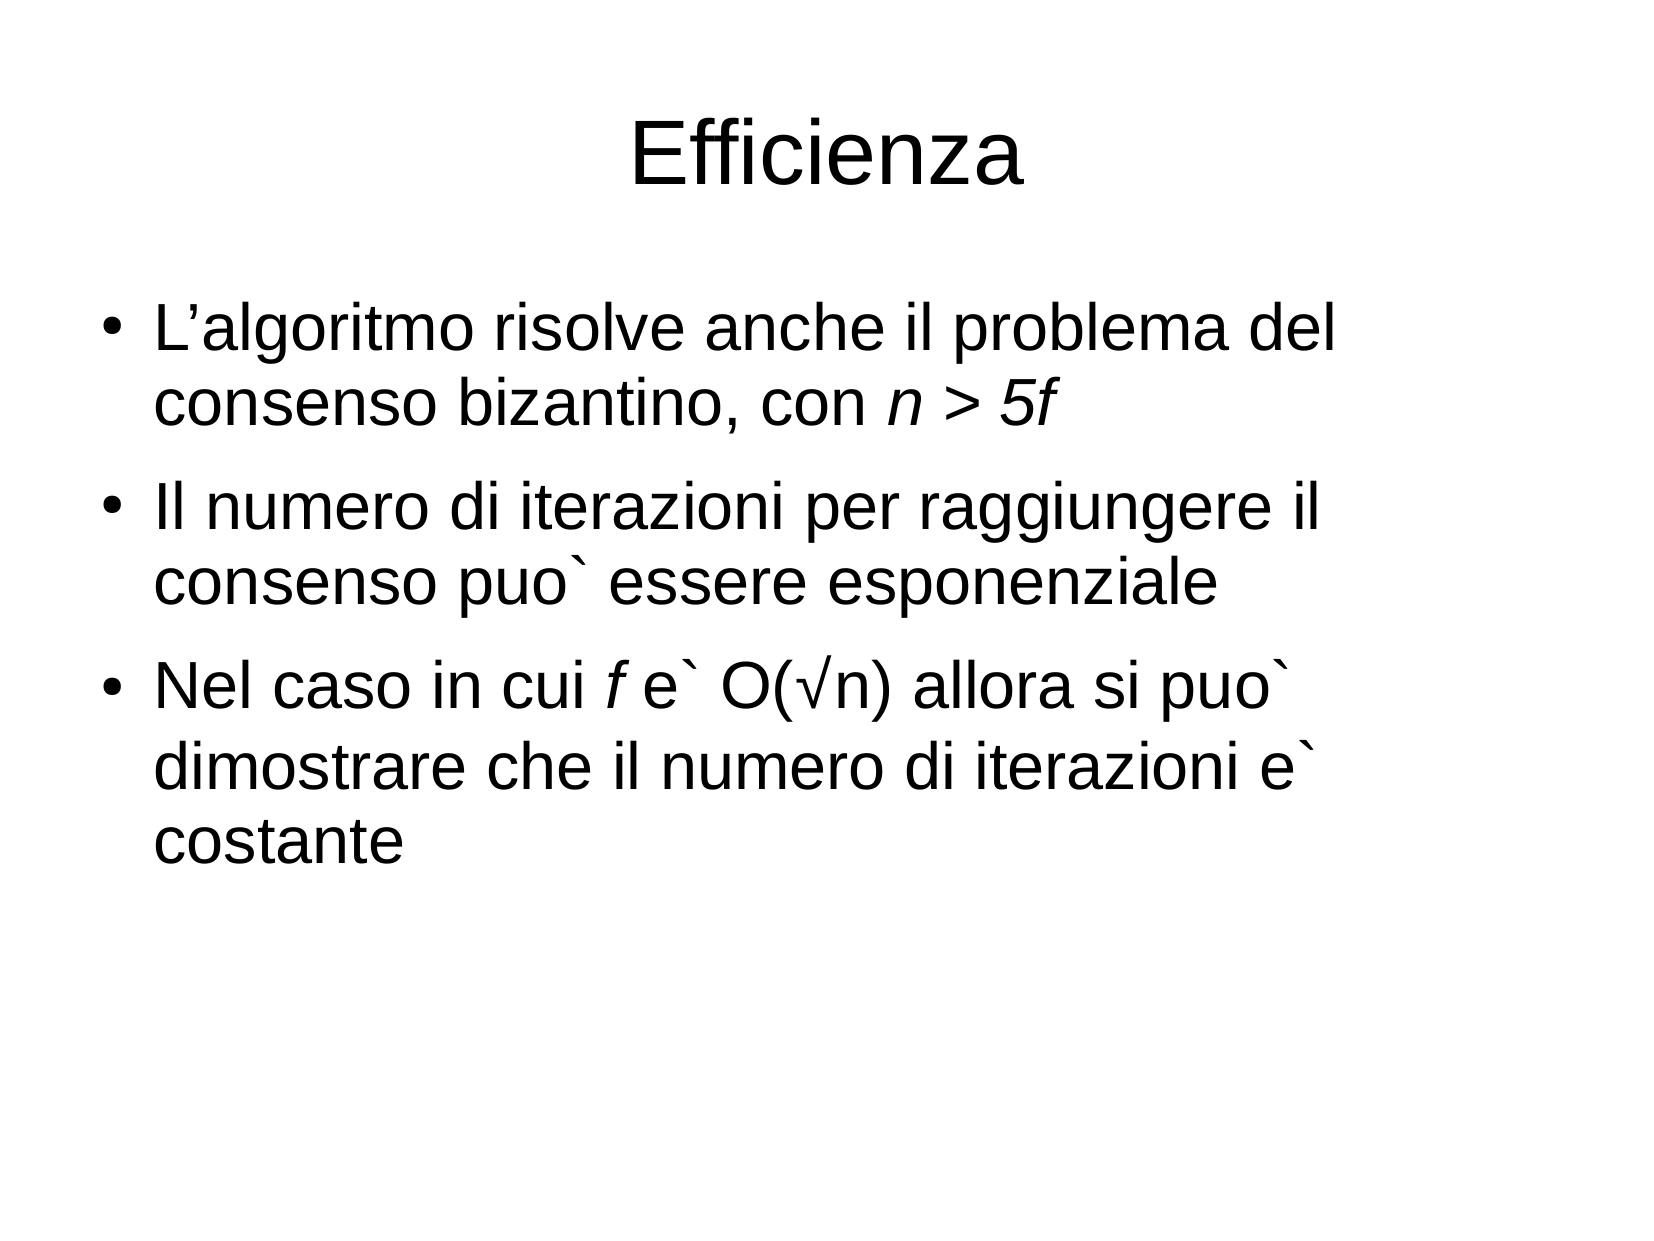

# Efficienza
L’algoritmo risolve anche il problema del consenso bizantino, con n > 5f
Il numero di iterazioni per raggiungere il consenso puo` essere esponenziale
Nel caso in cui f e` O(√n) allora si puo` dimostrare che il numero di iterazioni e` costante